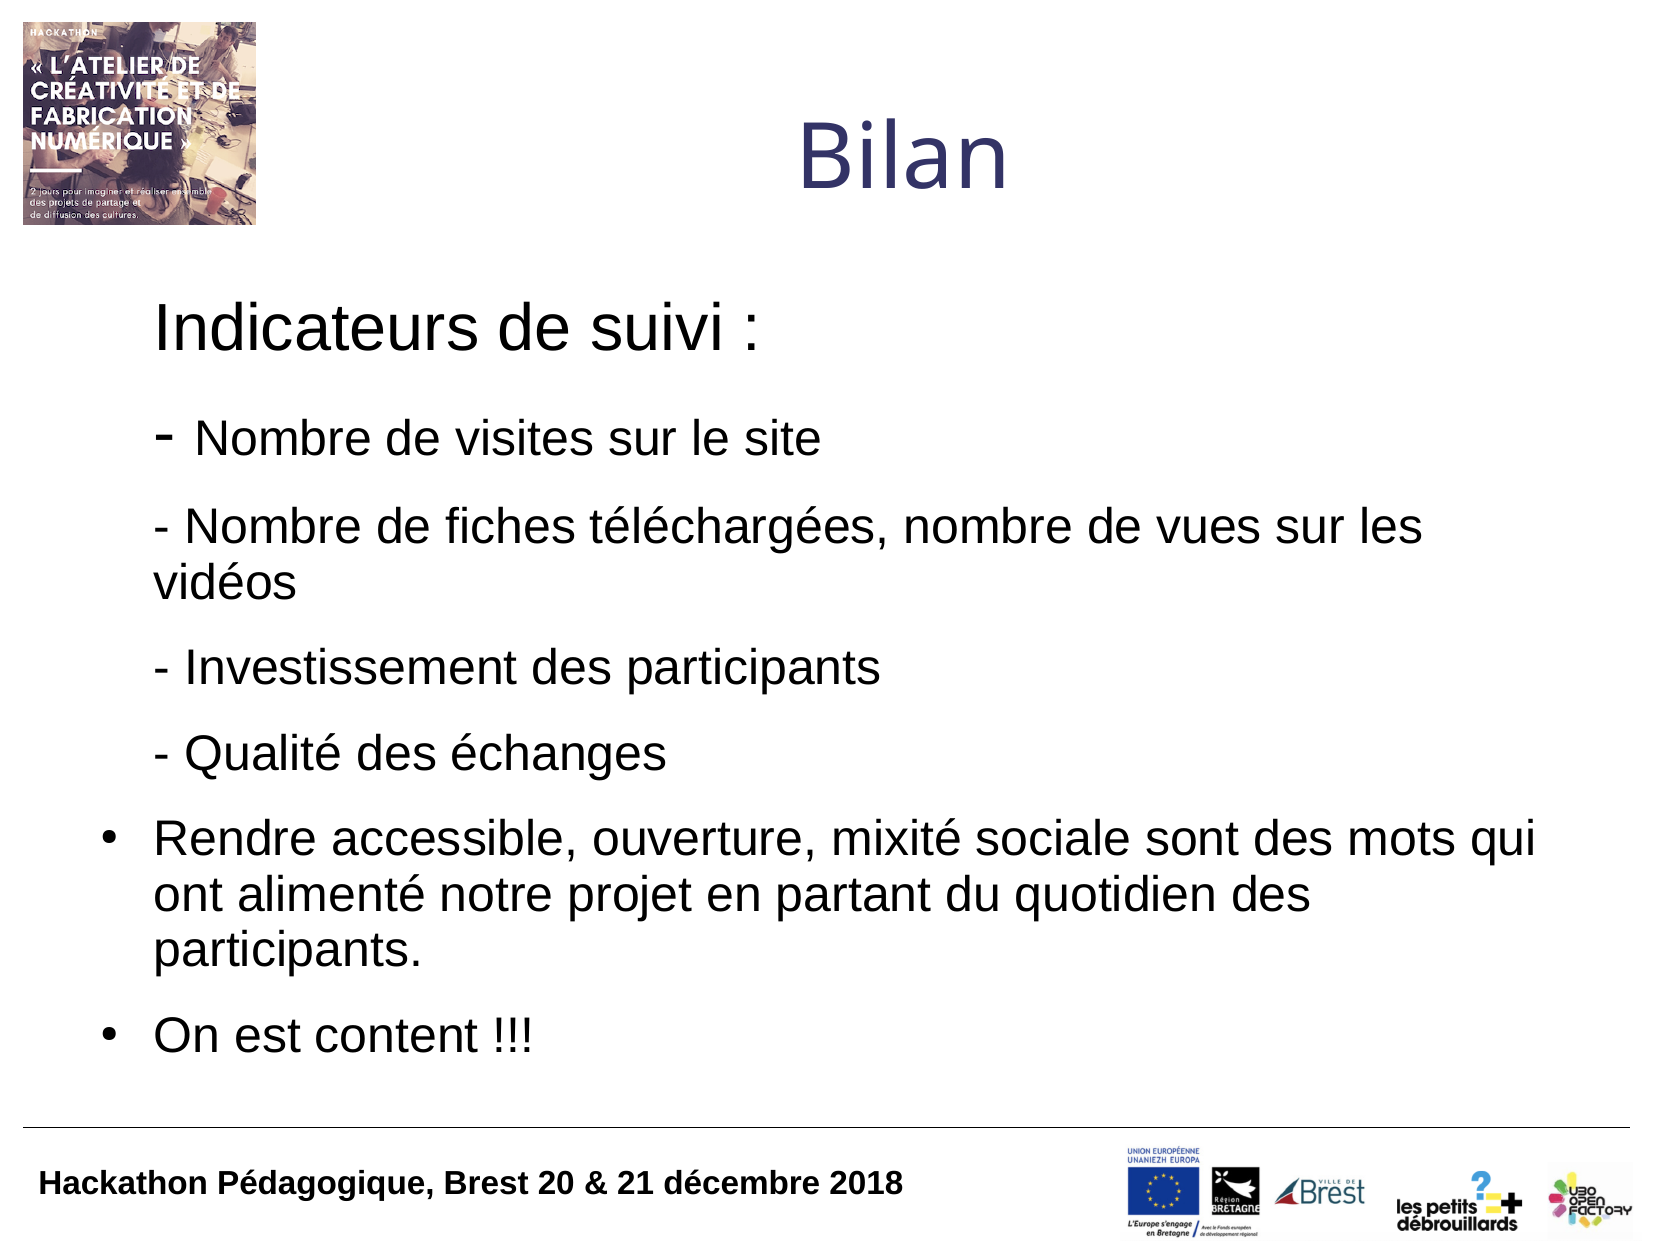

# Bilan
Indicateurs de suivi :
- Nombre de visites sur le site
- Nombre de fiches téléchargées, nombre de vues sur les vidéos
- Investissement des participants
- Qualité des échanges
Rendre accessible, ouverture, mixité sociale sont des mots qui ont alimenté notre projet en partant du quotidien des participants.
On est content !!!
Hackathon Pédagogique, Brest 20 & 21 décembre 2018